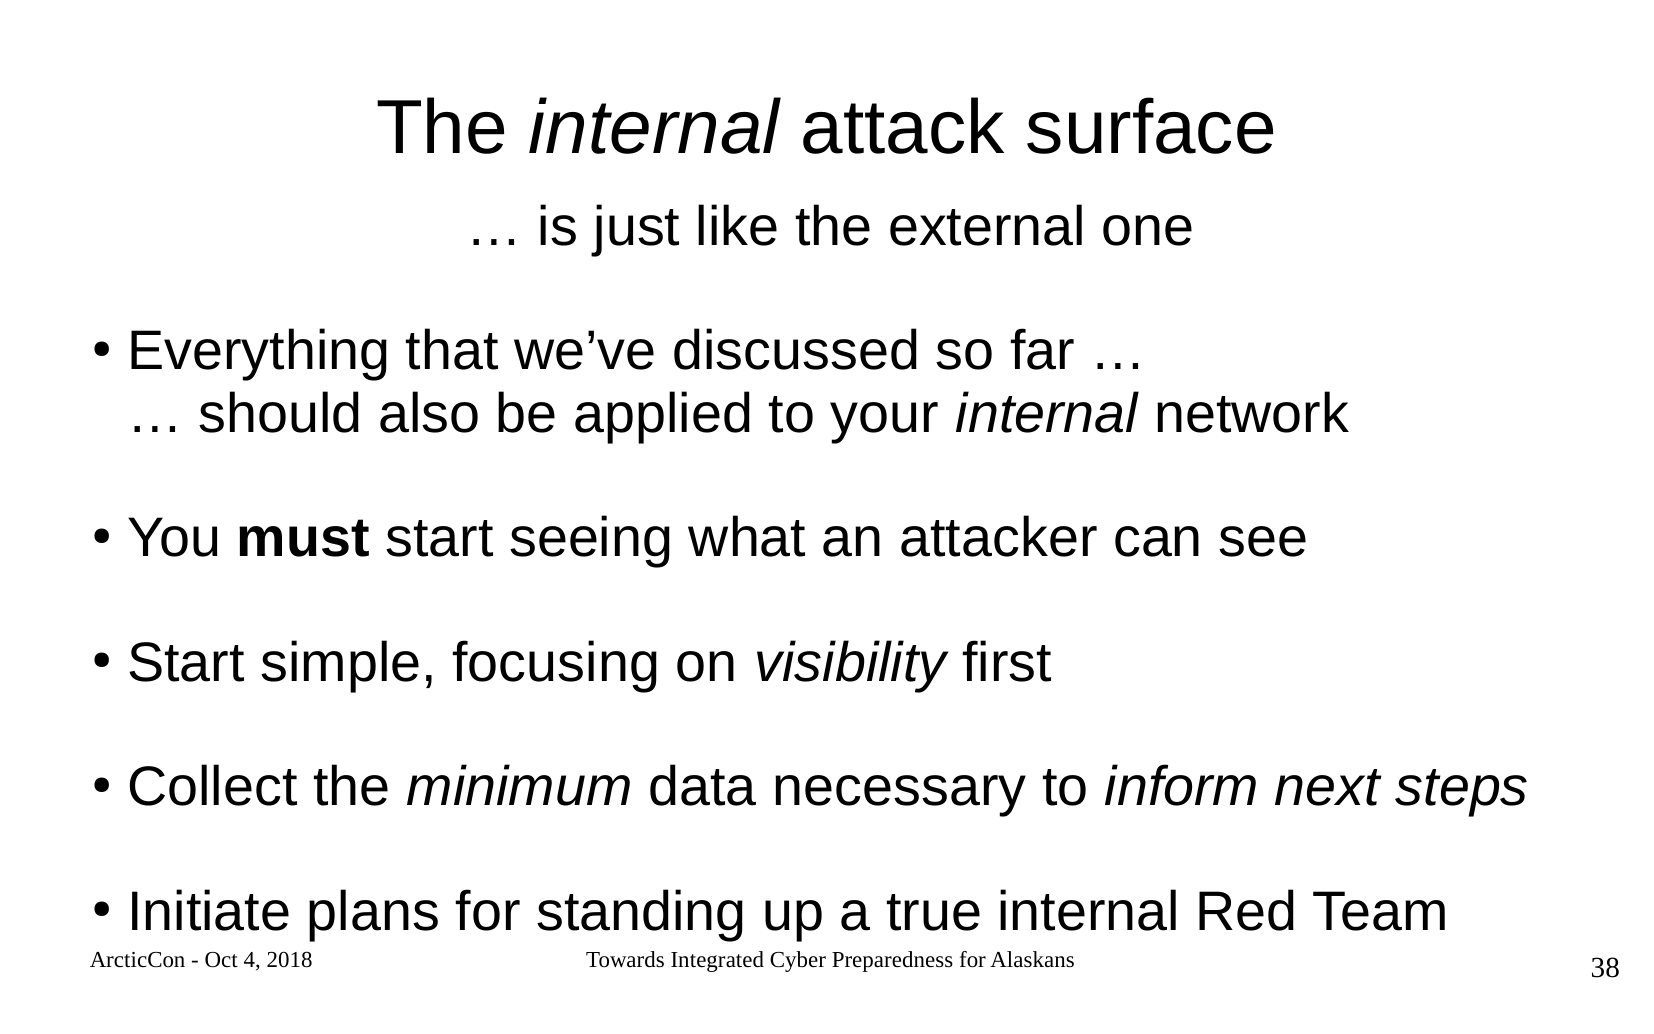

# The internal attack surface
… is just like the external one
Everything that we’ve discussed so far …
… should also be applied to your internal network
You must start seeing what an attacker can see
Start simple, focusing on visibility first
Collect the minimum data necessary to inform next steps
Initiate plans for standing up a true internal Red Team